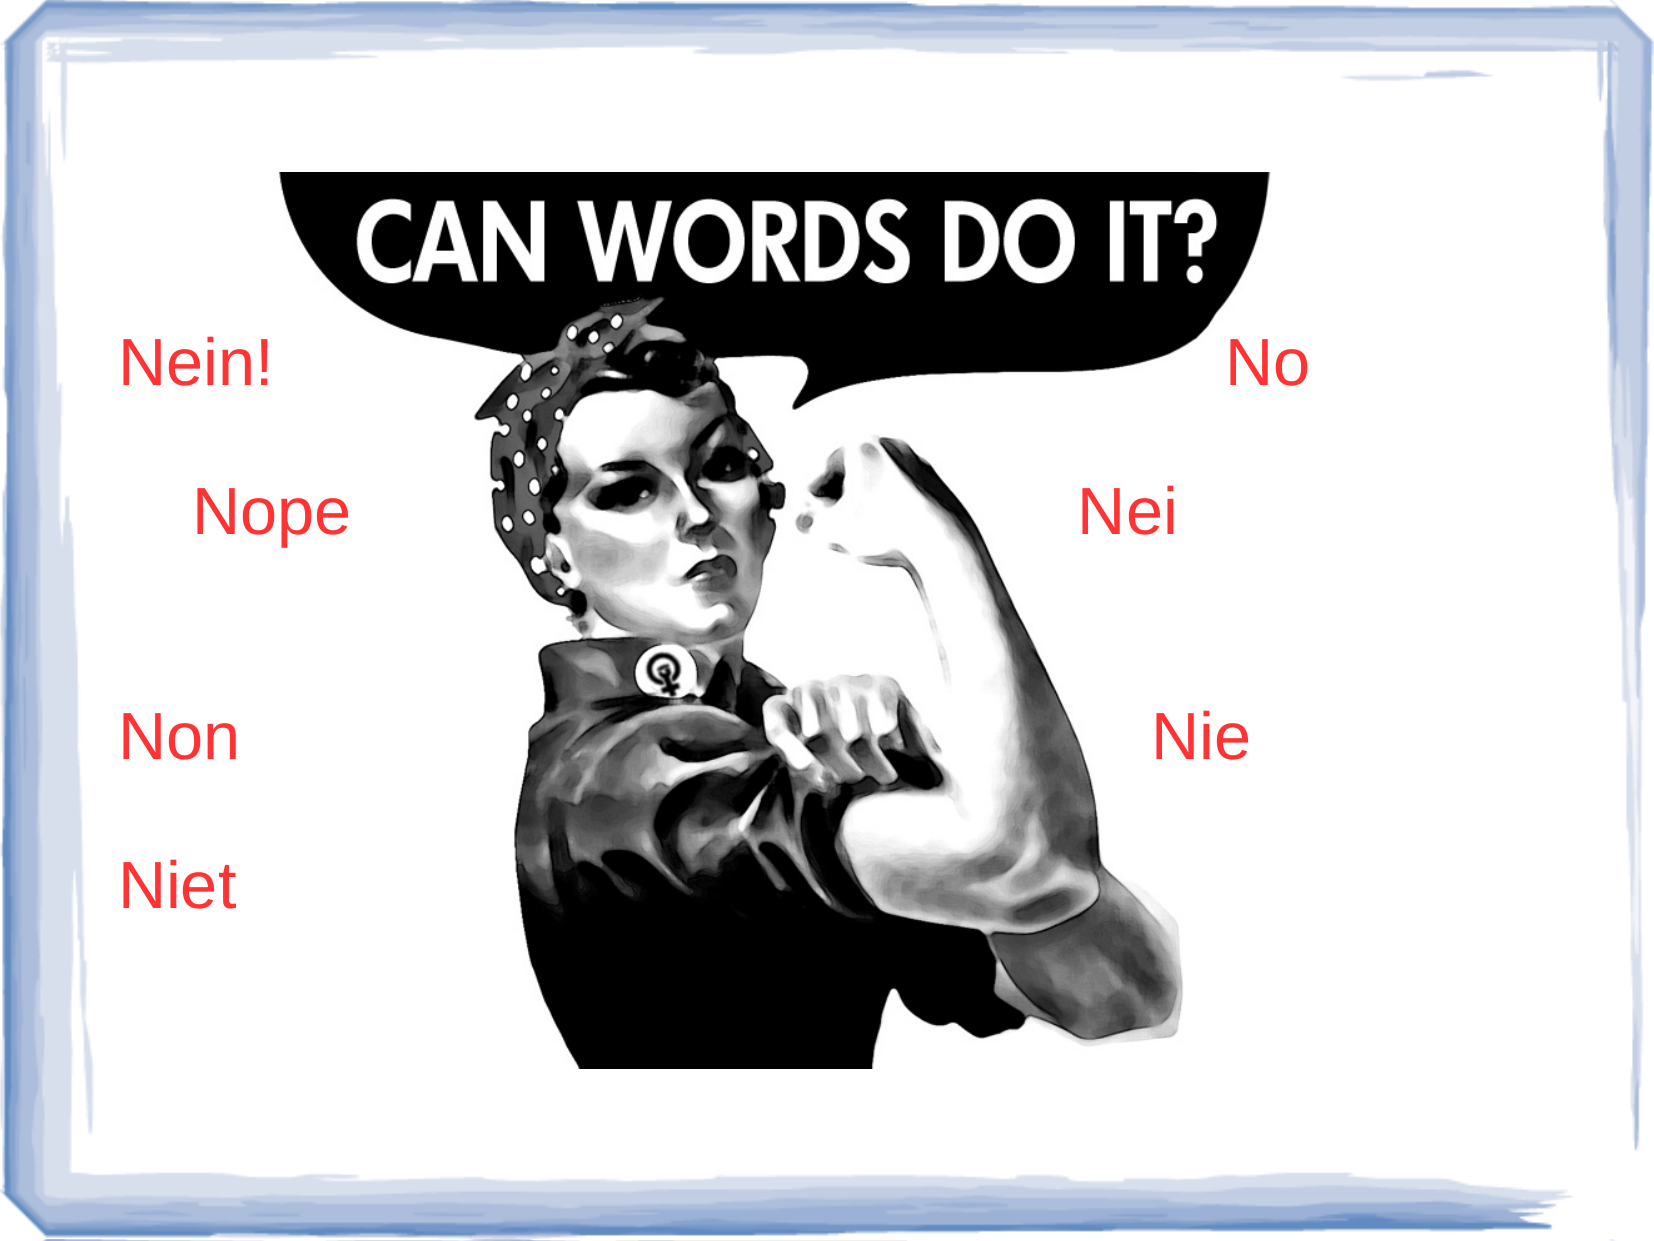

#
Nein!													No
	Nope										Nei
Non													Nie
Niet